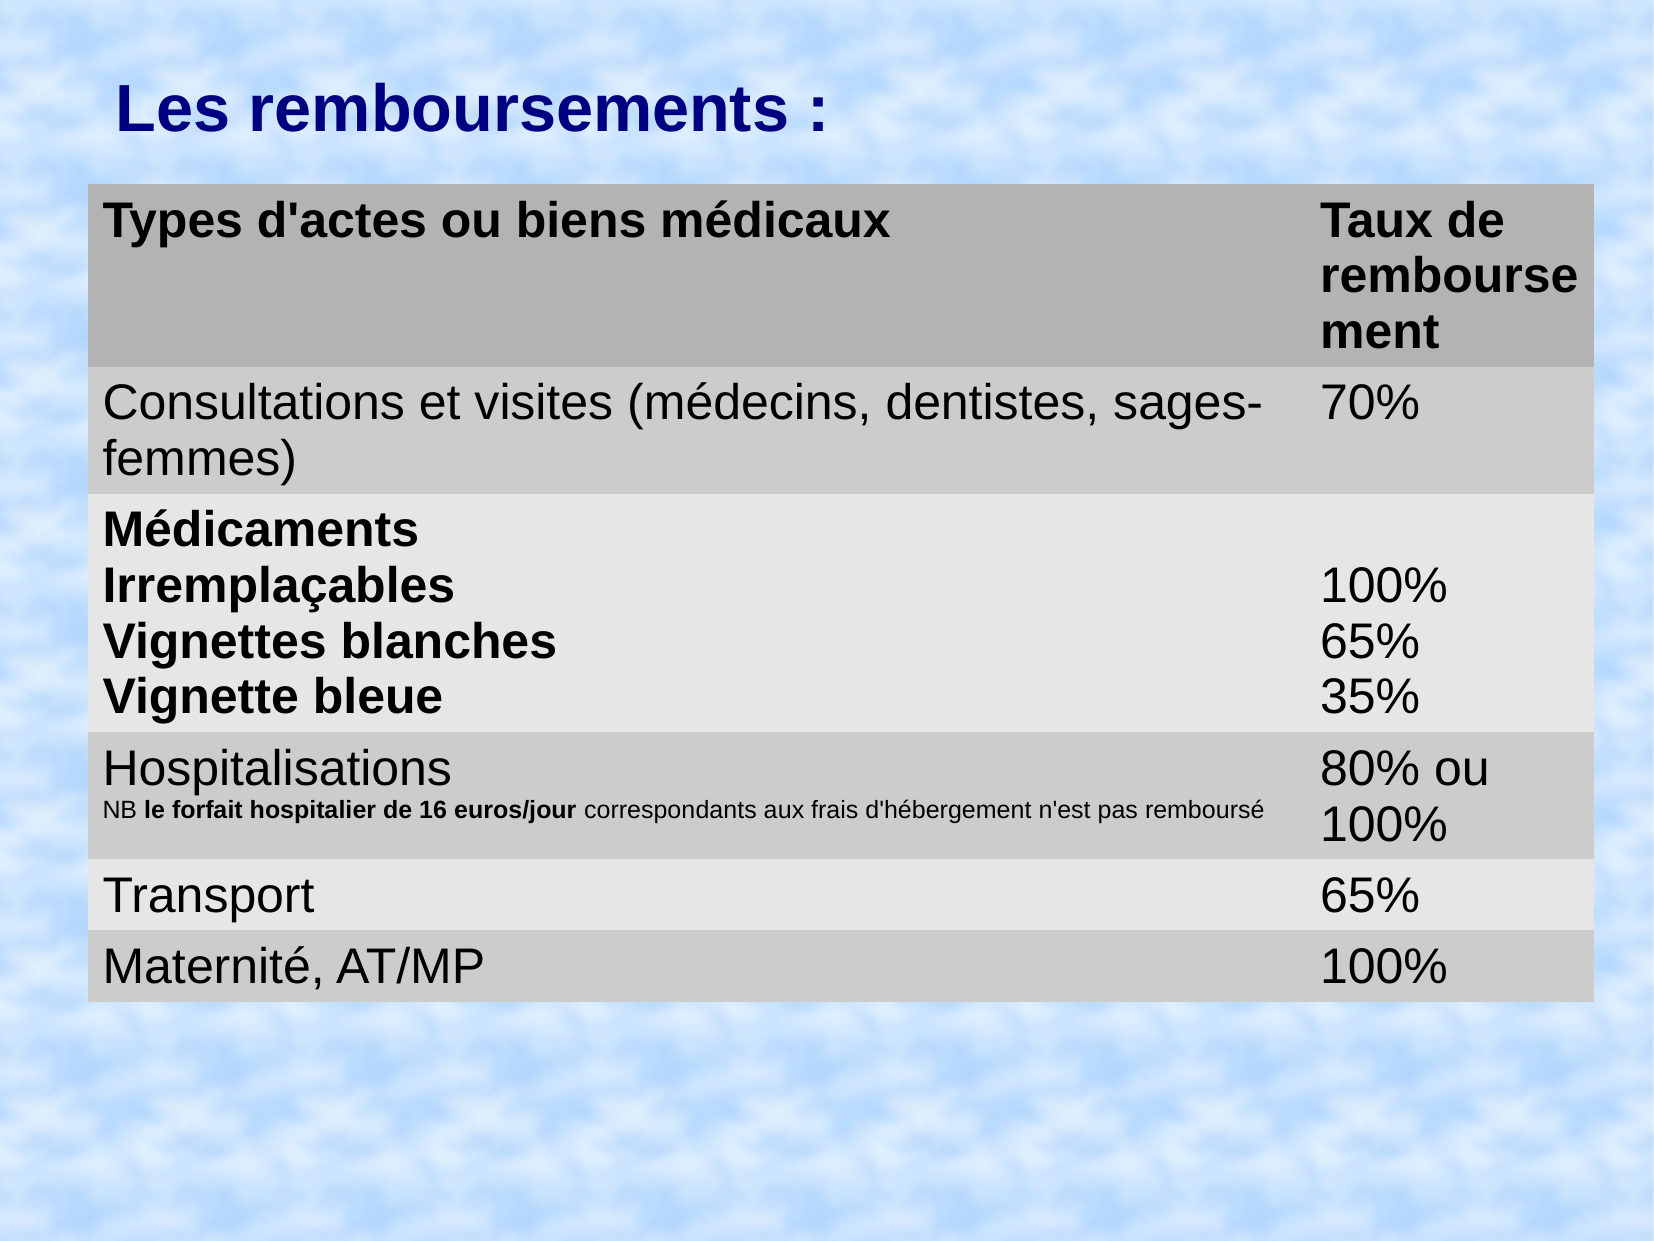

# Les remboursements :
| Types d'actes ou biens médicaux | Taux de remboursement |
| --- | --- |
| Consultations et visites (médecins, dentistes, sages-femmes) | 70% |
| Médicaments Irremplaçables Vignettes blanches Vignette bleue | 100% 65% 35% |
| Hospitalisations NB le forfait hospitalier de 16 euros/jour correspondants aux frais d'hébergement n'est pas remboursé | 80% ou 100% |
| Transport | 65% |
| Maternité, AT/MP | 100% |